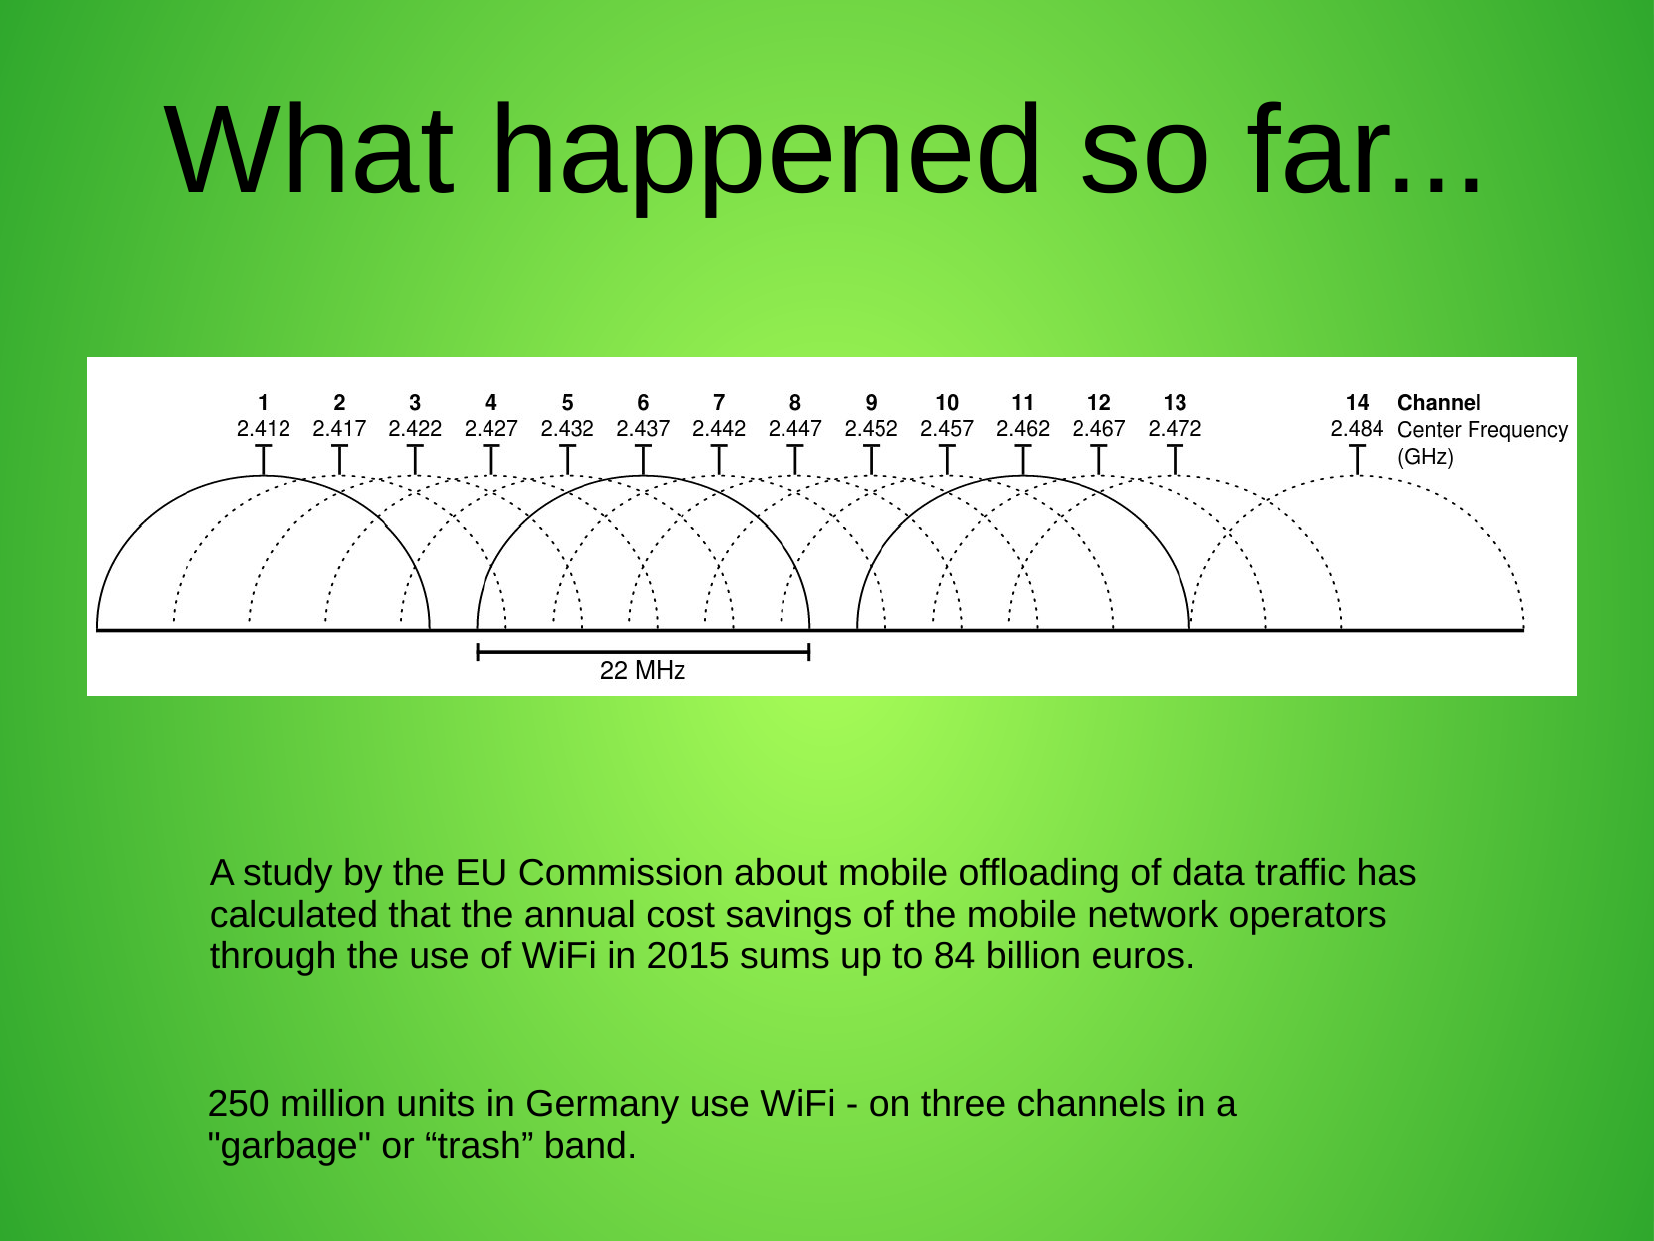

# What happened so far...
A study by the EU Commission about mobile offloading of data traffic has calculated that the annual cost savings of the mobile network operators through the use of WiFi in 2015 sums up to 84 billion euros.
250 million units in Germany use WiFi - on three channels in a
"garbage" or “trash” band.